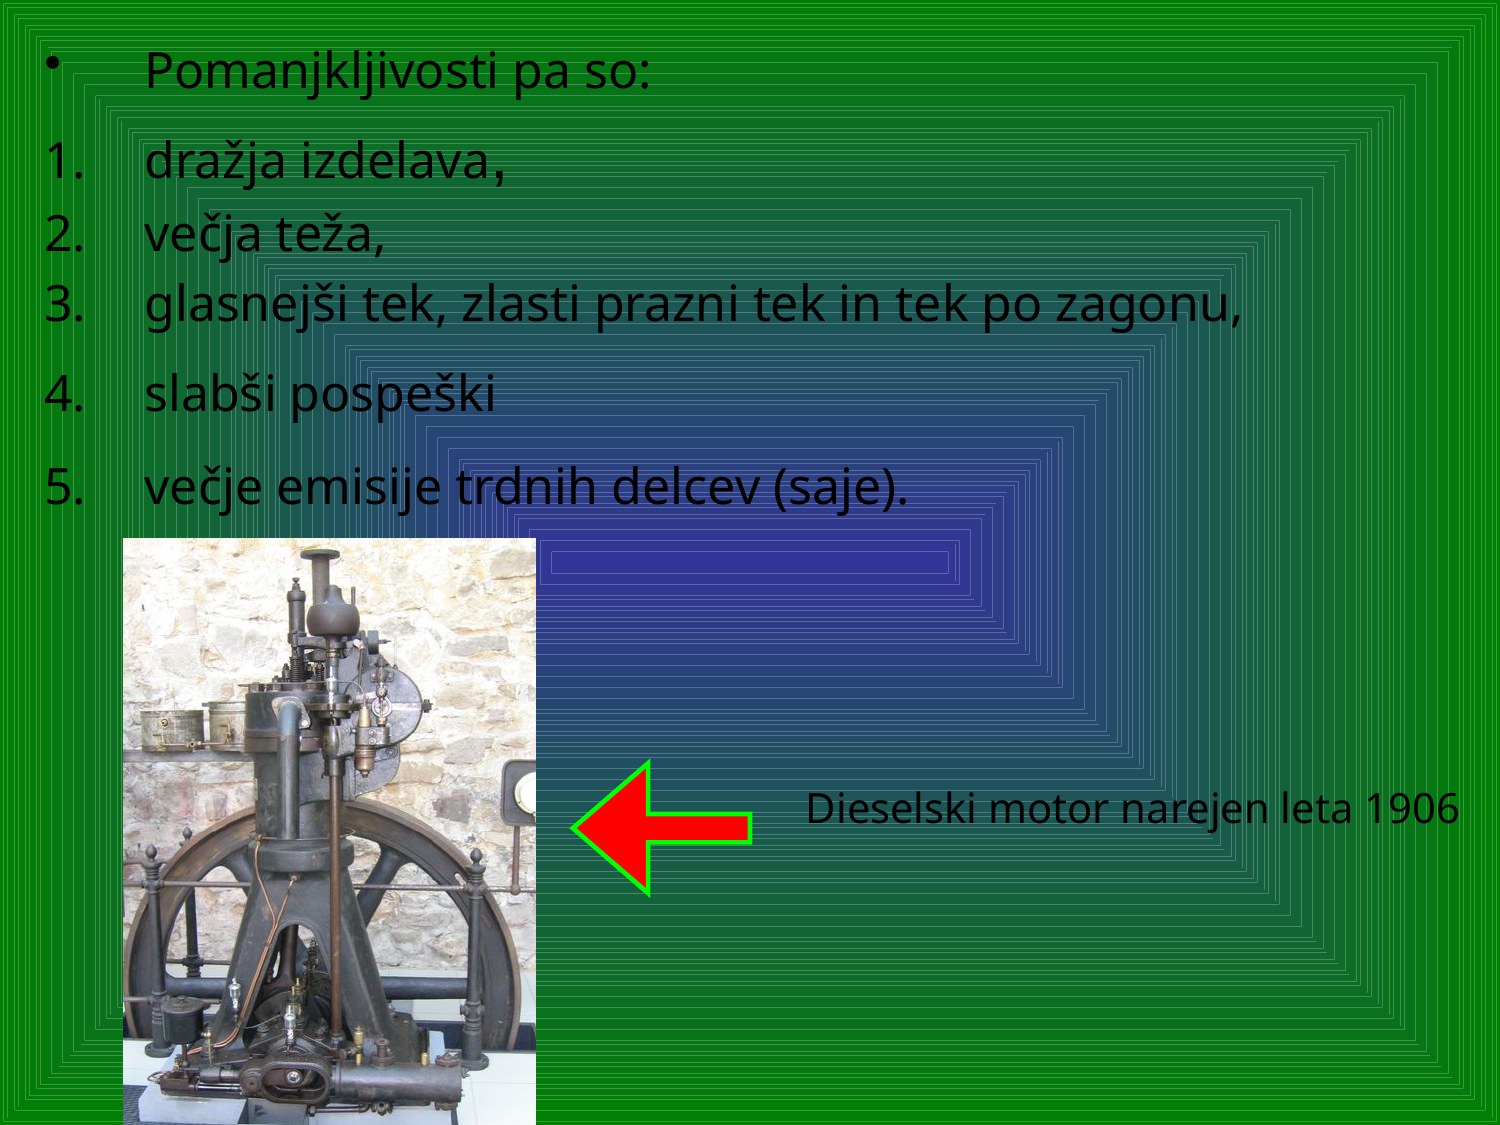

# Pomanjkljivosti pa so:
dražja izdelava,
večja teža,
glasnejši tek, zlasti prazni tek in tek po zagonu,
slabši pospeški
večje emisije trdnih delcev (saje).
Dieselski motor narejen leta 1906